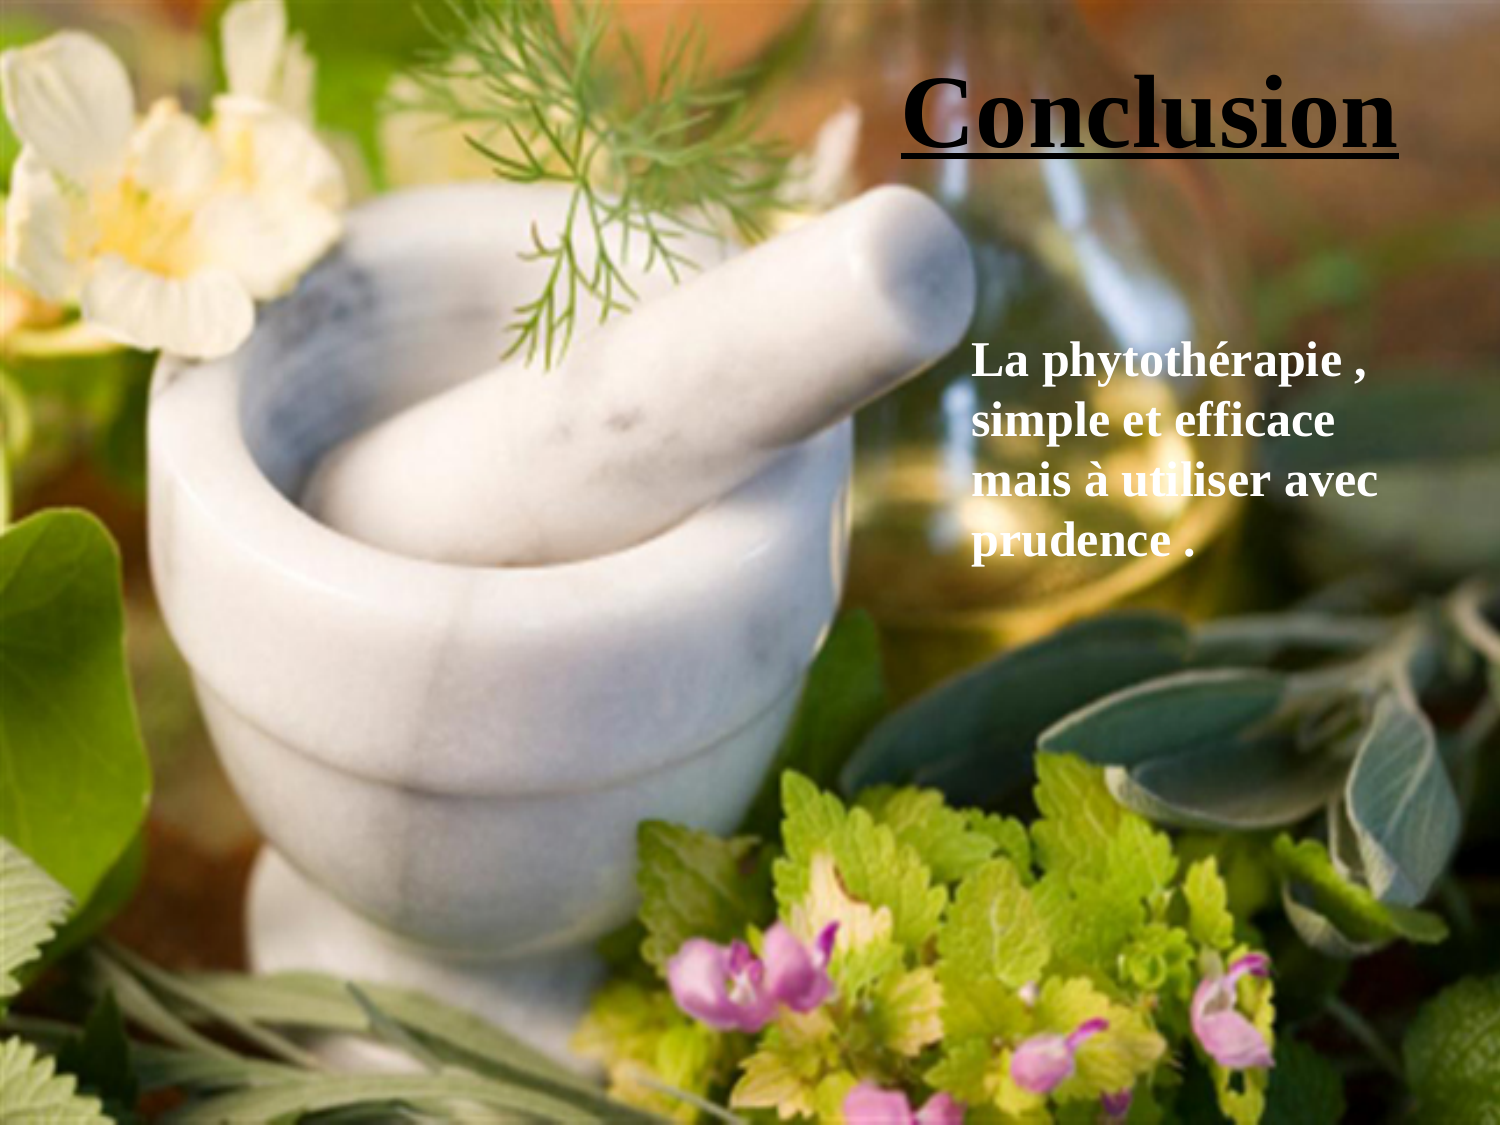

Conclusion
La phytothérapie , simple et efficace mais à utiliser avec prudence .